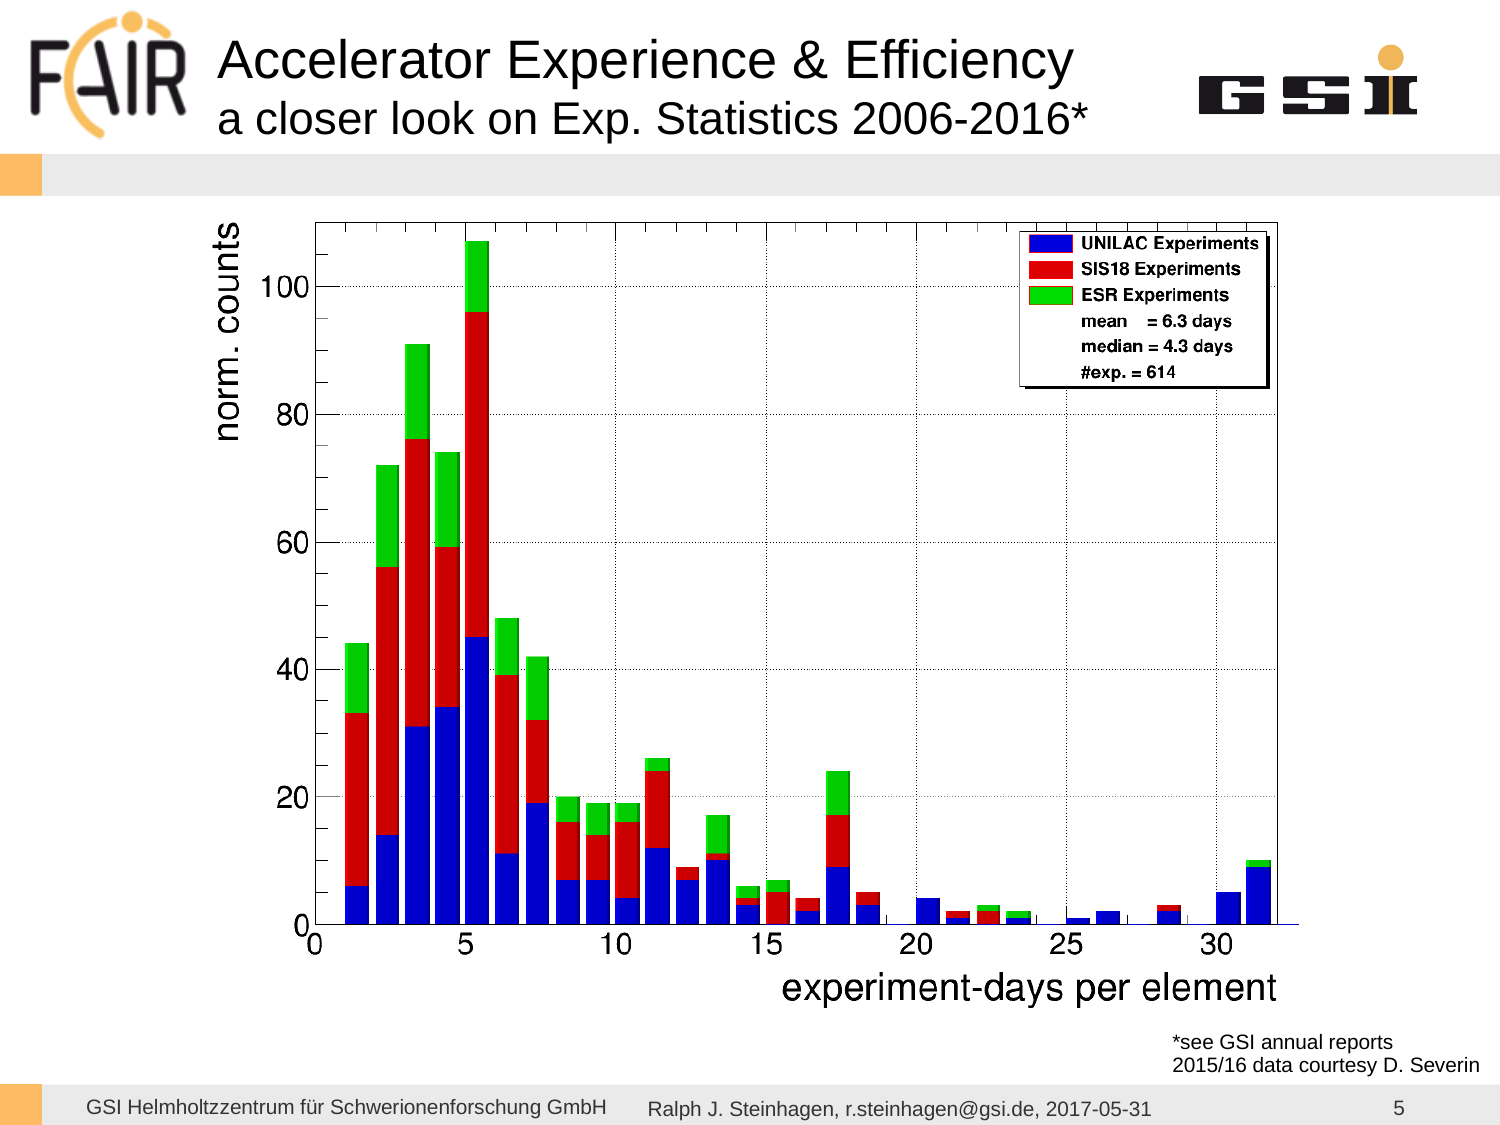

# Accelerator Experience & Efficiency a closer look on Exp. Statistics 2006-2016*
*see GSI annual reports
2015/16 data courtesy D. Severin